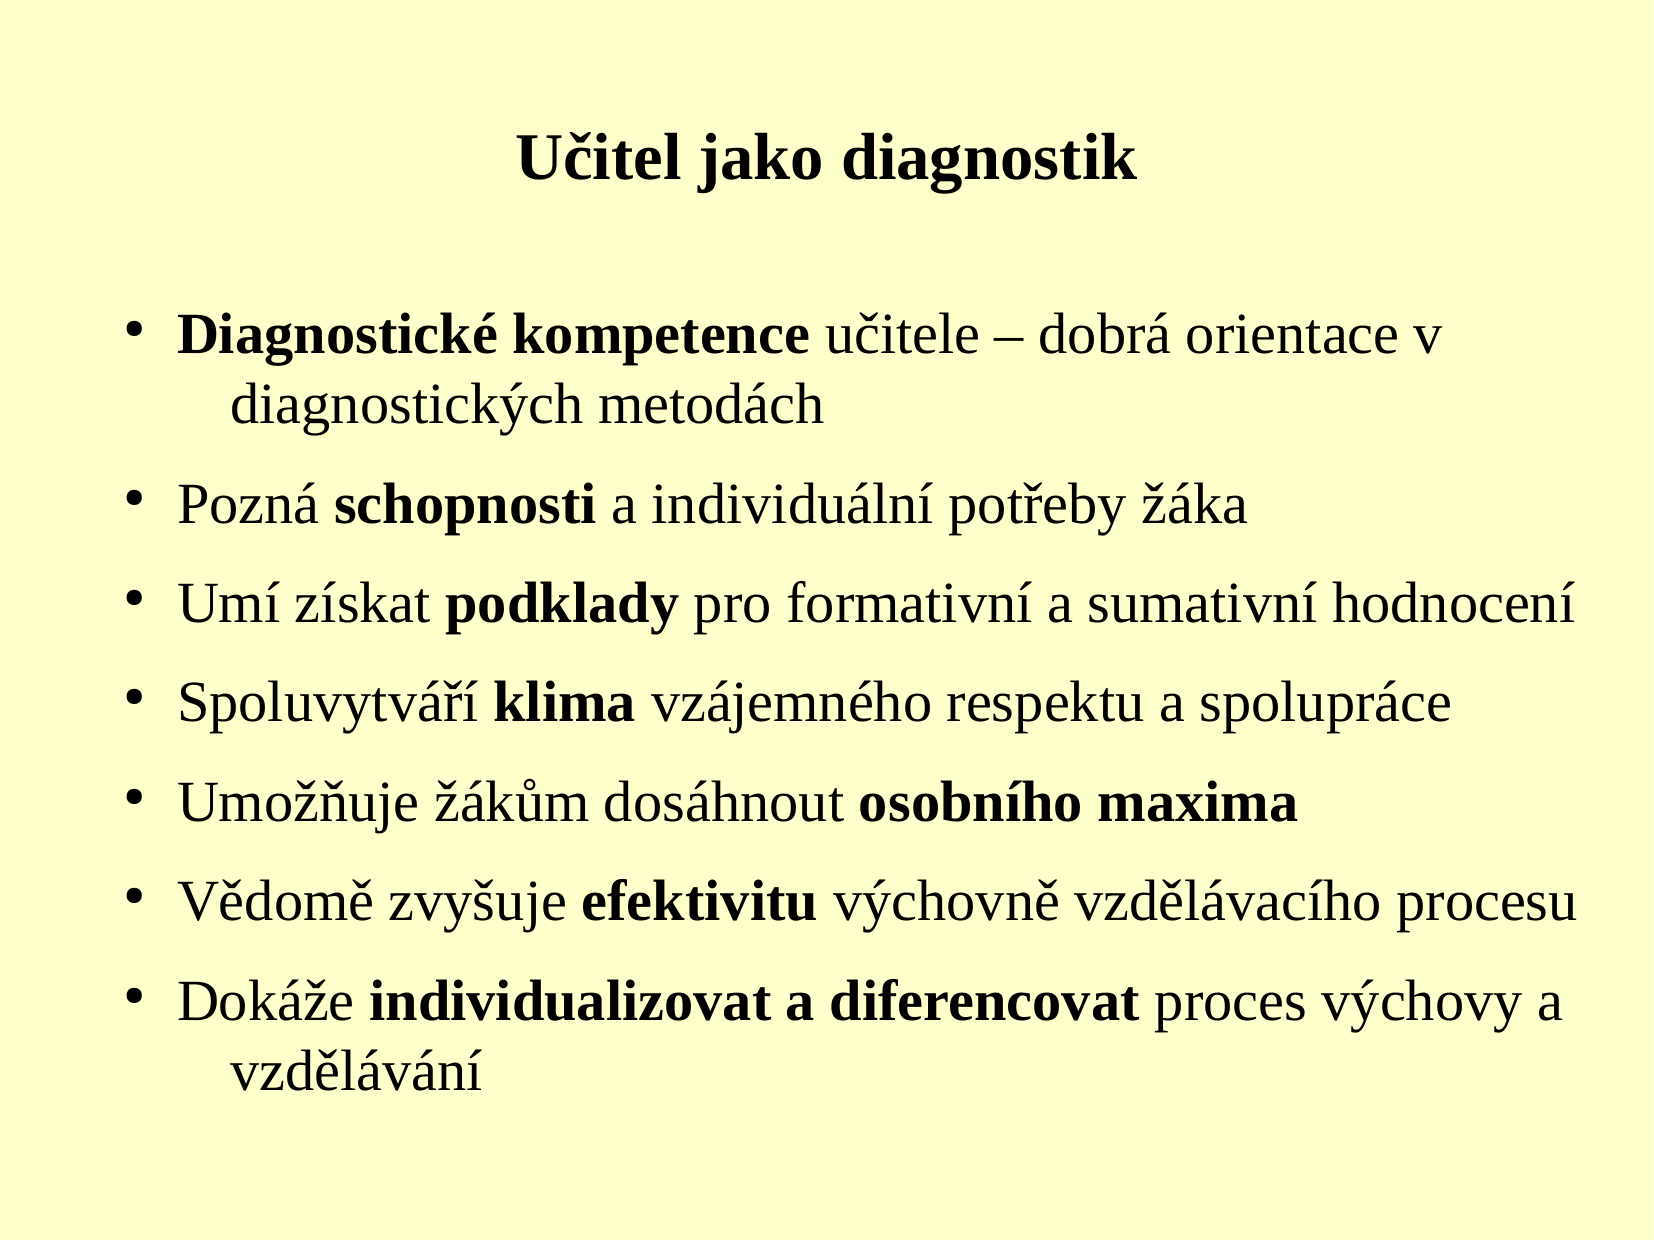

# Učitel jako diagnostik
Diagnostické kompetence učitele – dobrá orientace v diagnostických metodách
Pozná schopnosti a individuální potřeby žáka
Umí získat podklady pro formativní a sumativní hodnocení
Spoluvytváří klima vzájemného respektu a spolupráce
Umožňuje žákům dosáhnout osobního maxima
Vědomě zvyšuje efektivitu výchovně vzdělávacího procesu
Dokáže individualizovat a diferencovat proces výchovy a vzdělávání